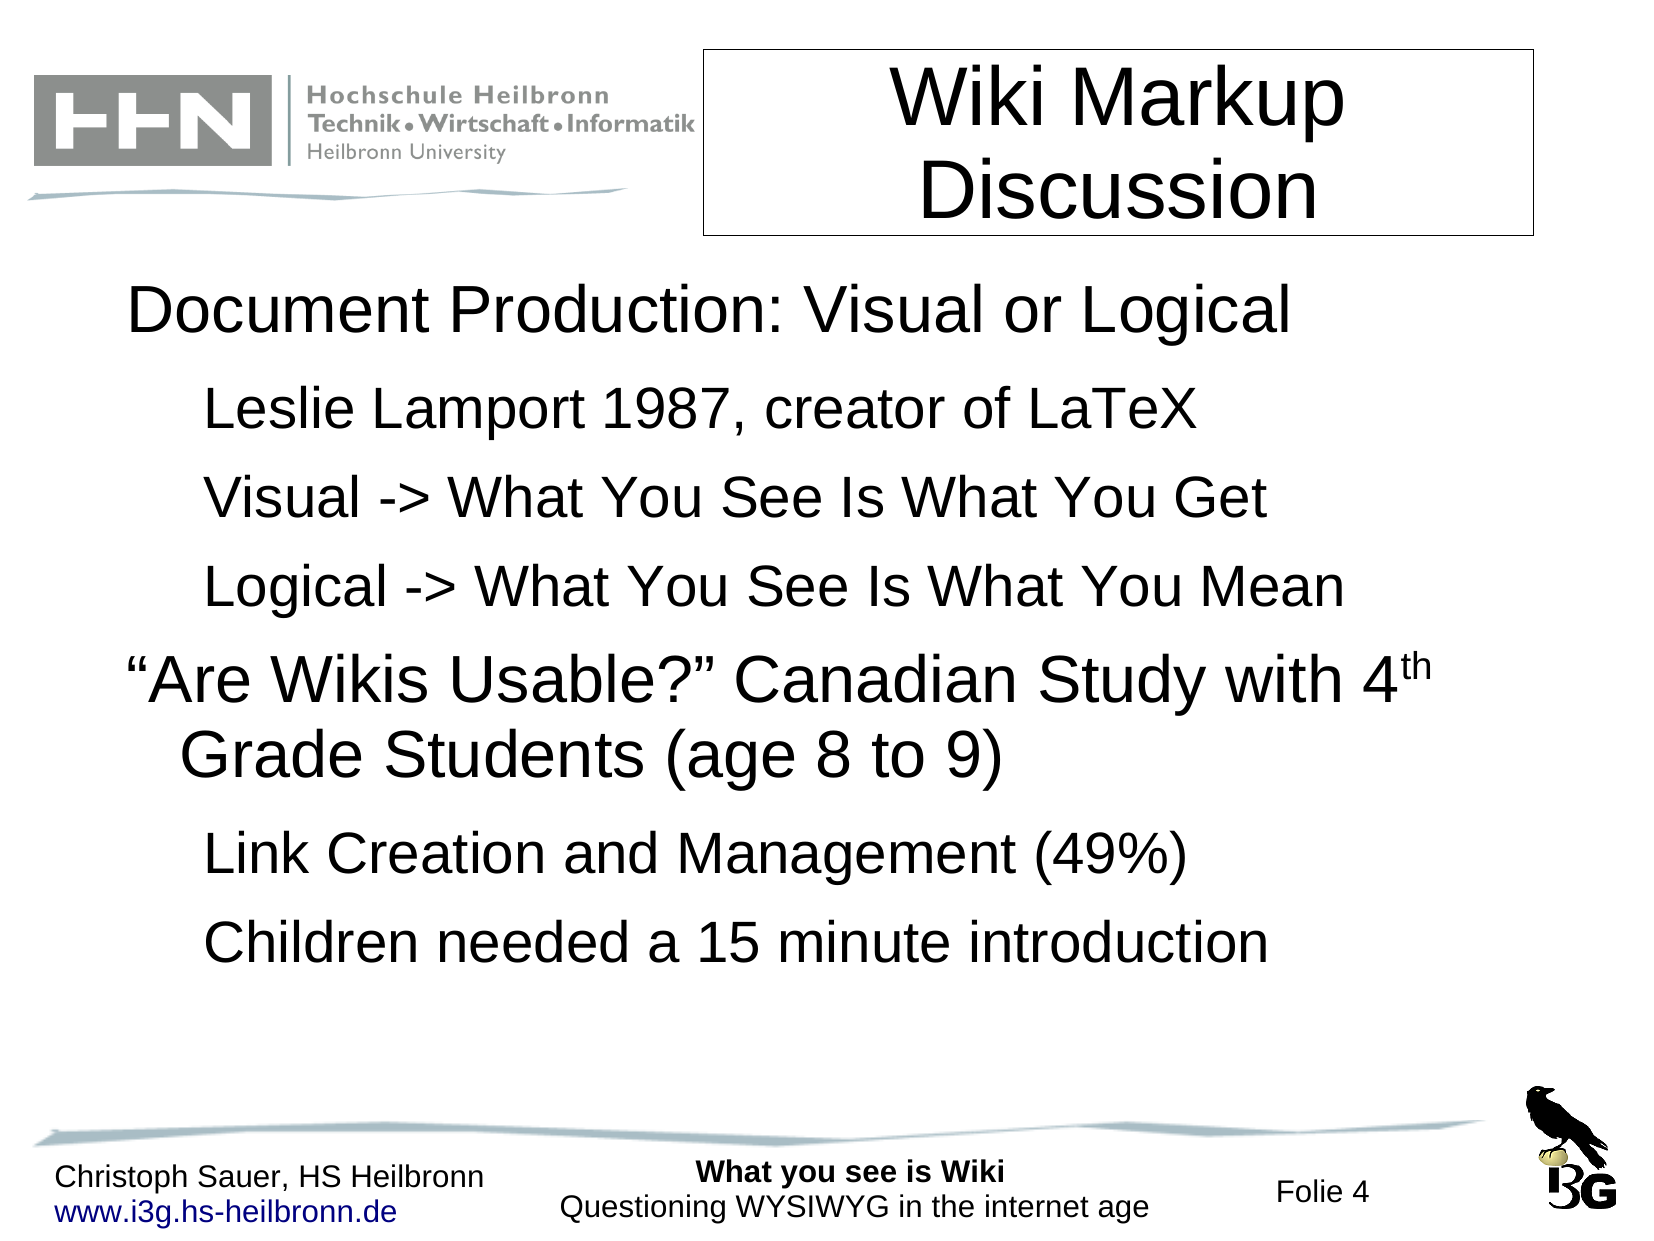

# Wiki Markup Discussion
Document Production: Visual or Logical
Leslie Lamport 1987, creator of LaTeX
Visual -> What You See Is What You Get
Logical -> What You See Is What You Mean
“Are Wikis Usable?” Canadian Study with 4th Grade Students (age 8 to 9)
Link Creation and Management (49%)
Children needed a 15 minute introduction